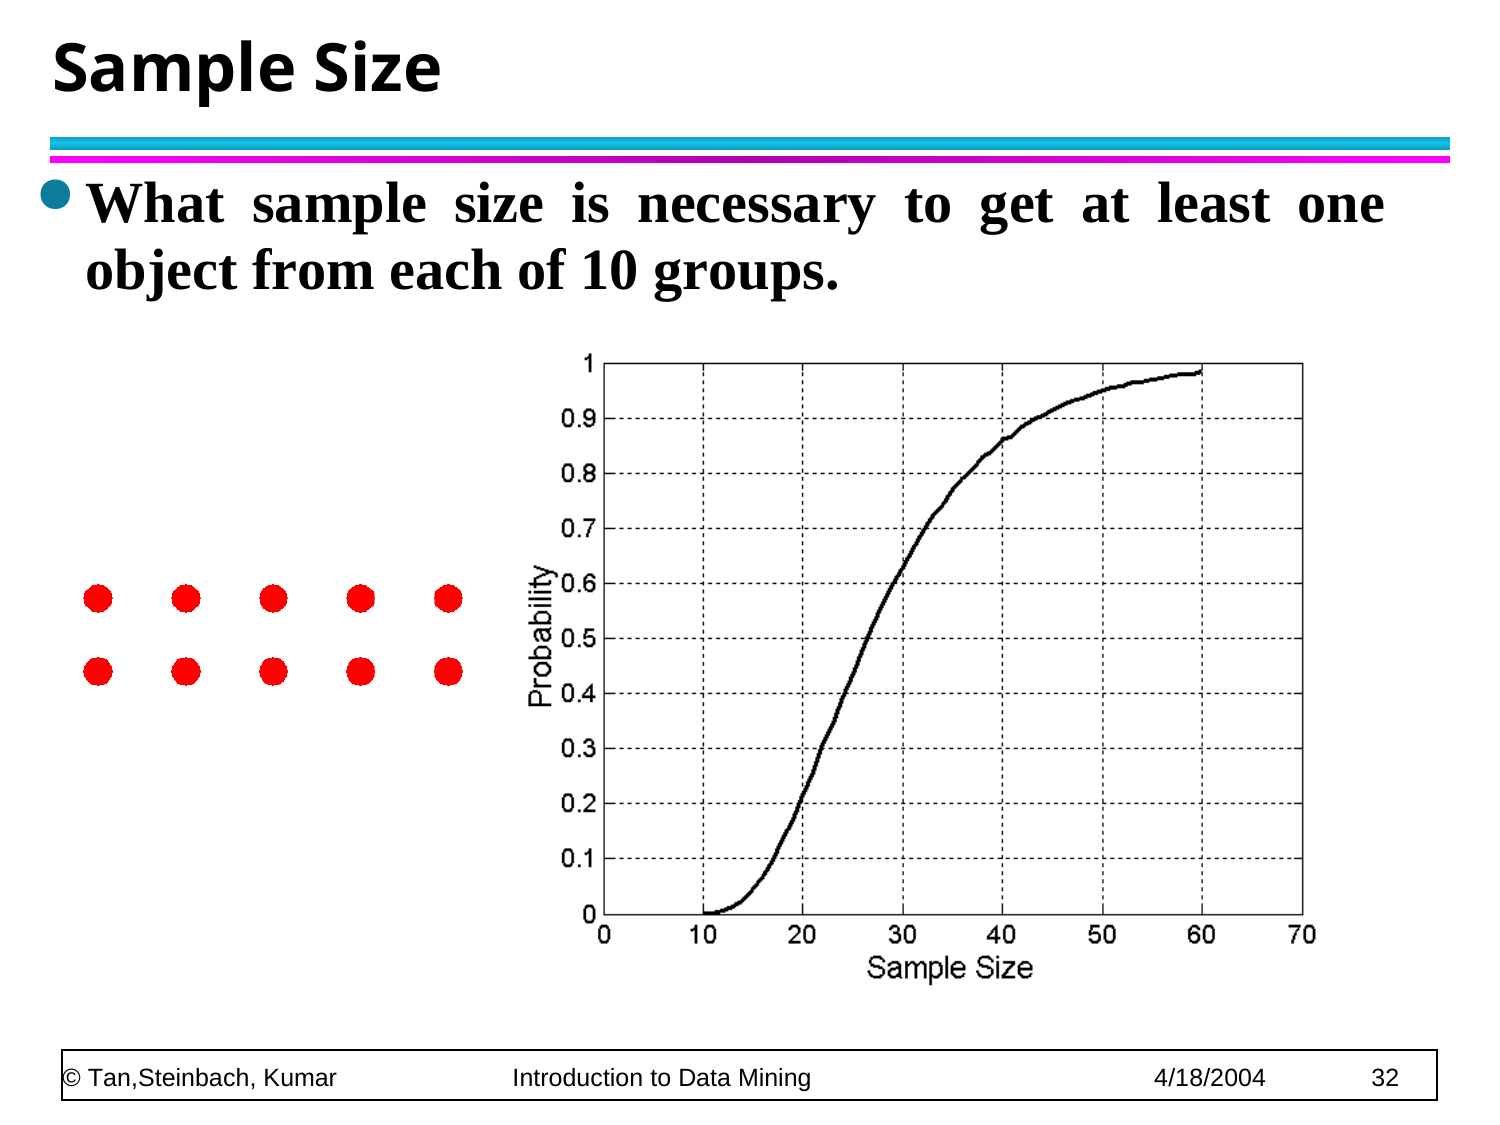

# Sample Size
What sample size is necessary to get at least one object from each of 10 groups.